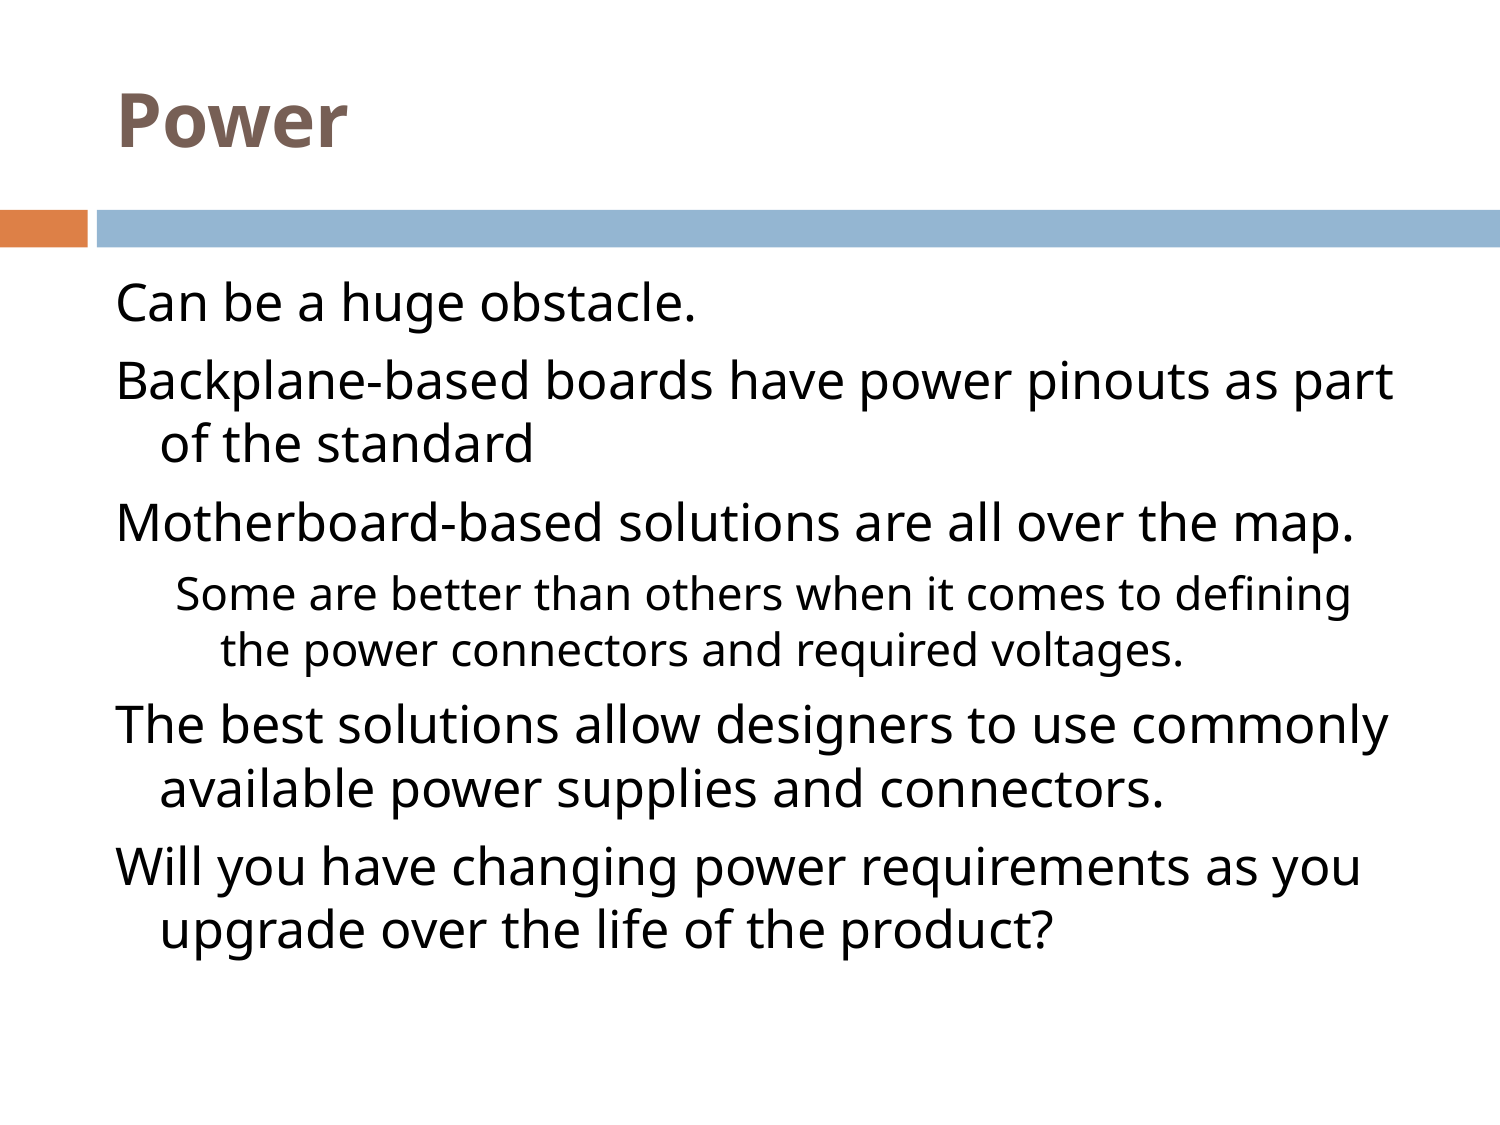

# Power
Can be a huge obstacle.
Backplane-based boards have power pinouts as part of the standard
Motherboard-based solutions are all over the map.
Some are better than others when it comes to defining the power connectors and required voltages.
The best solutions allow designers to use commonly available power supplies and connectors.
Will you have changing power requirements as you upgrade over the life of the product?